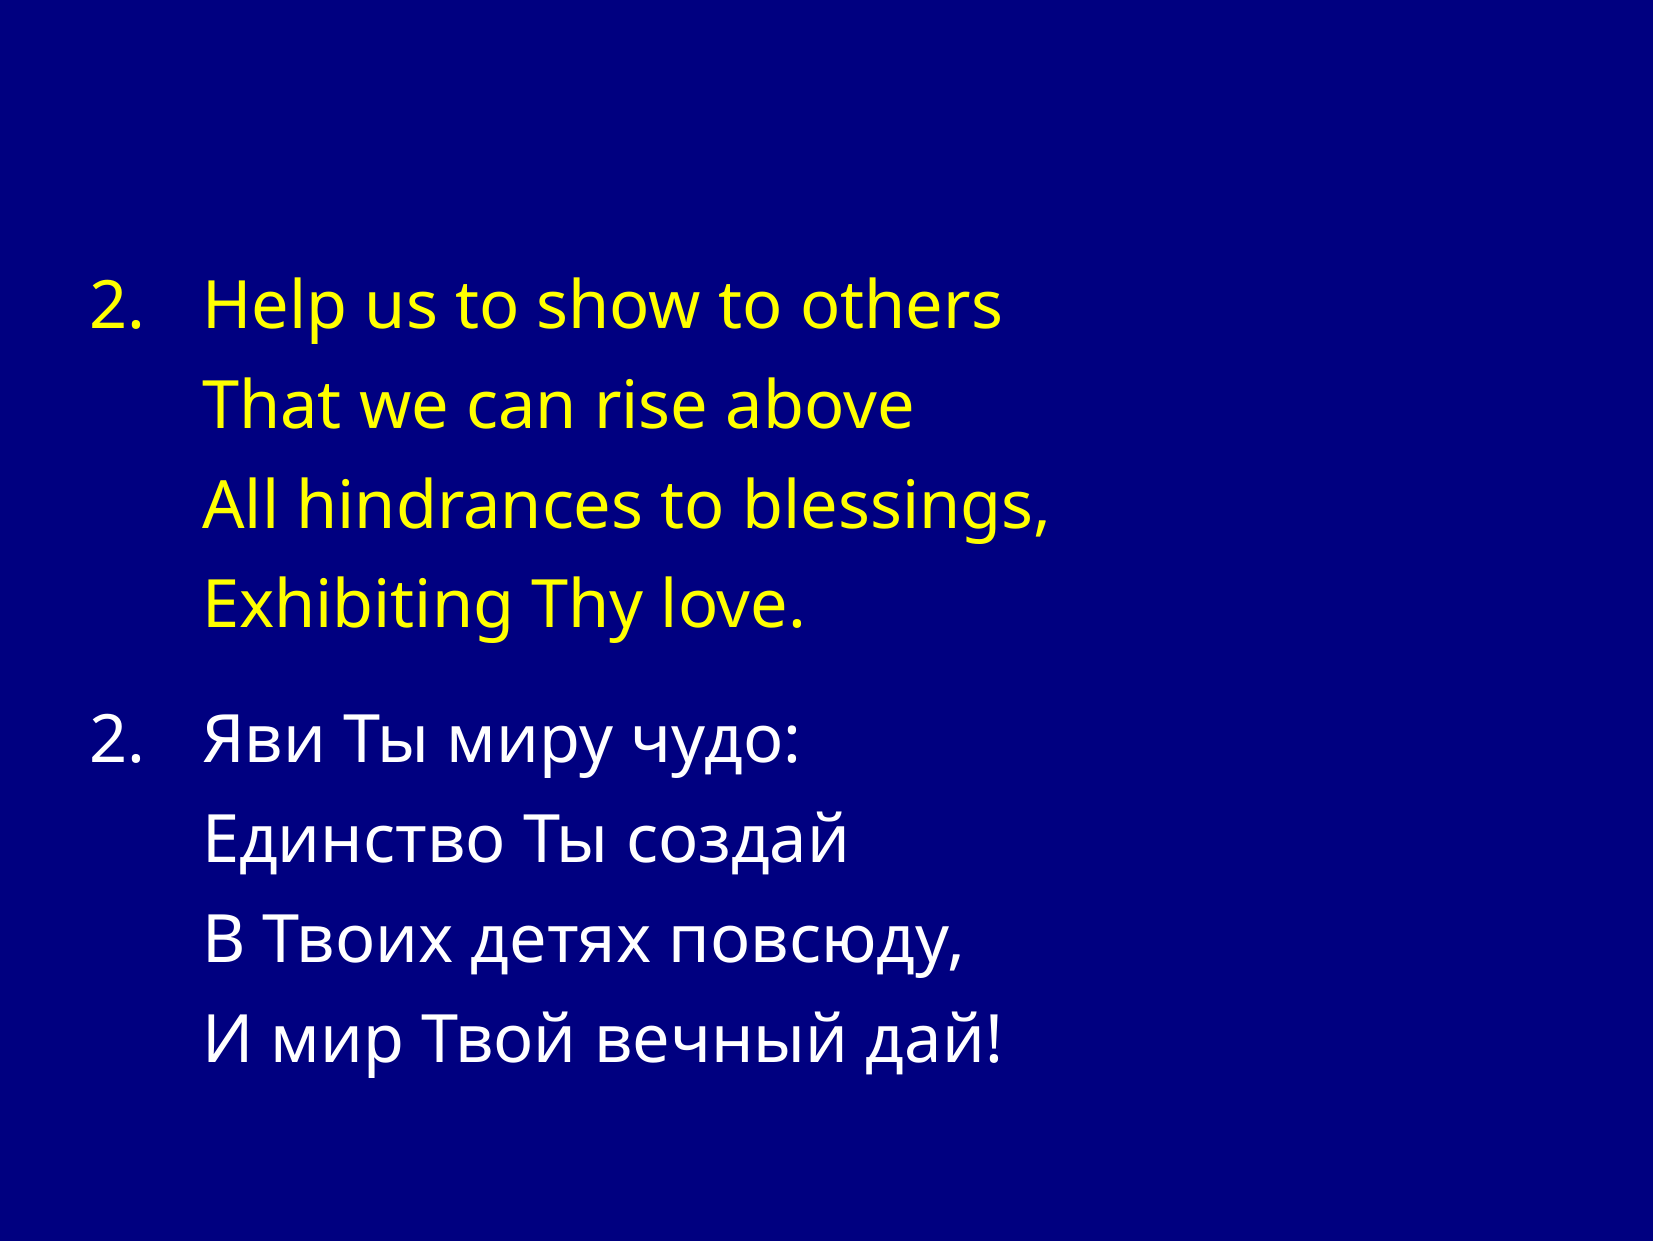

2.	Help us to show to others
	That we can rise above
	All hindrances to blessings,
	Exhibiting Thy love.
2.	Яви Ты миру чудо:
	Единство Ты создай
	В Твоих детях повсюду,
	И мир Твой вечный дай!